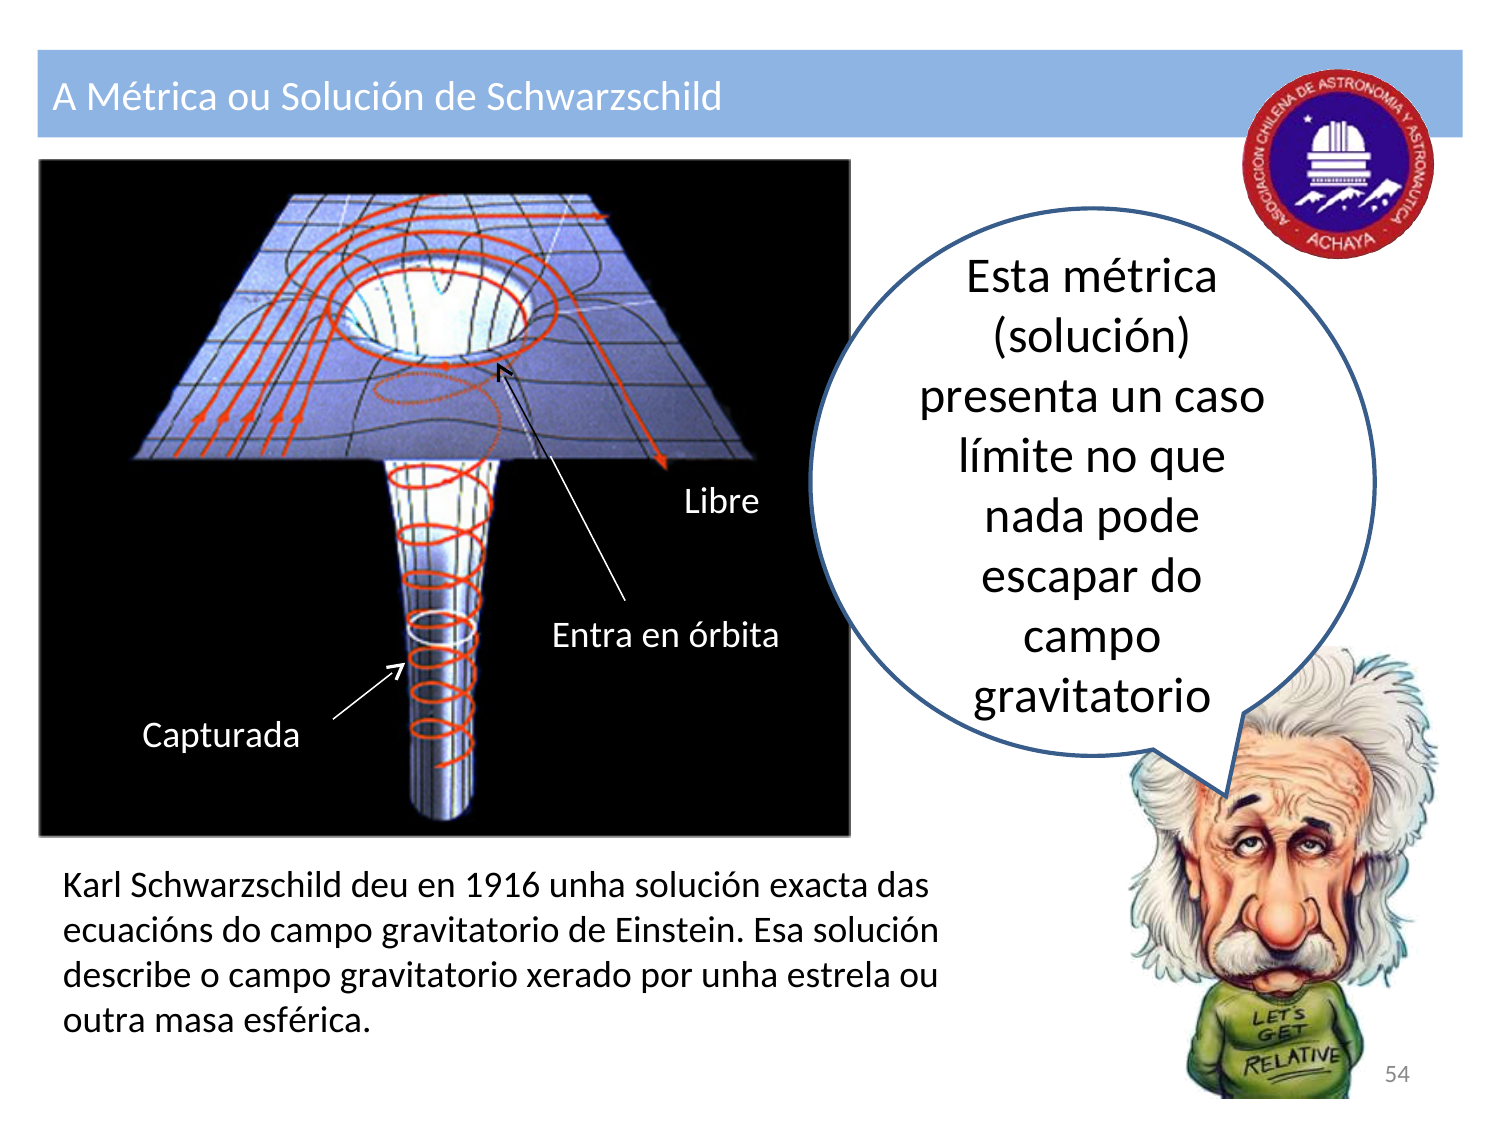

A Métrica ou Solución de Schwarzschild
Esta métrica (solución) presenta un caso límite no que nada pode escapar do campo gravitatorio
Libre
Entra en órbita
Capturada
Karl Schwarzschild deu en 1916 unha solución exacta das ecuacións do campo gravitatorio de Einstein. Esa solución describe o campo gravitatorio xerado por unha estrela ou outra masa esférica.